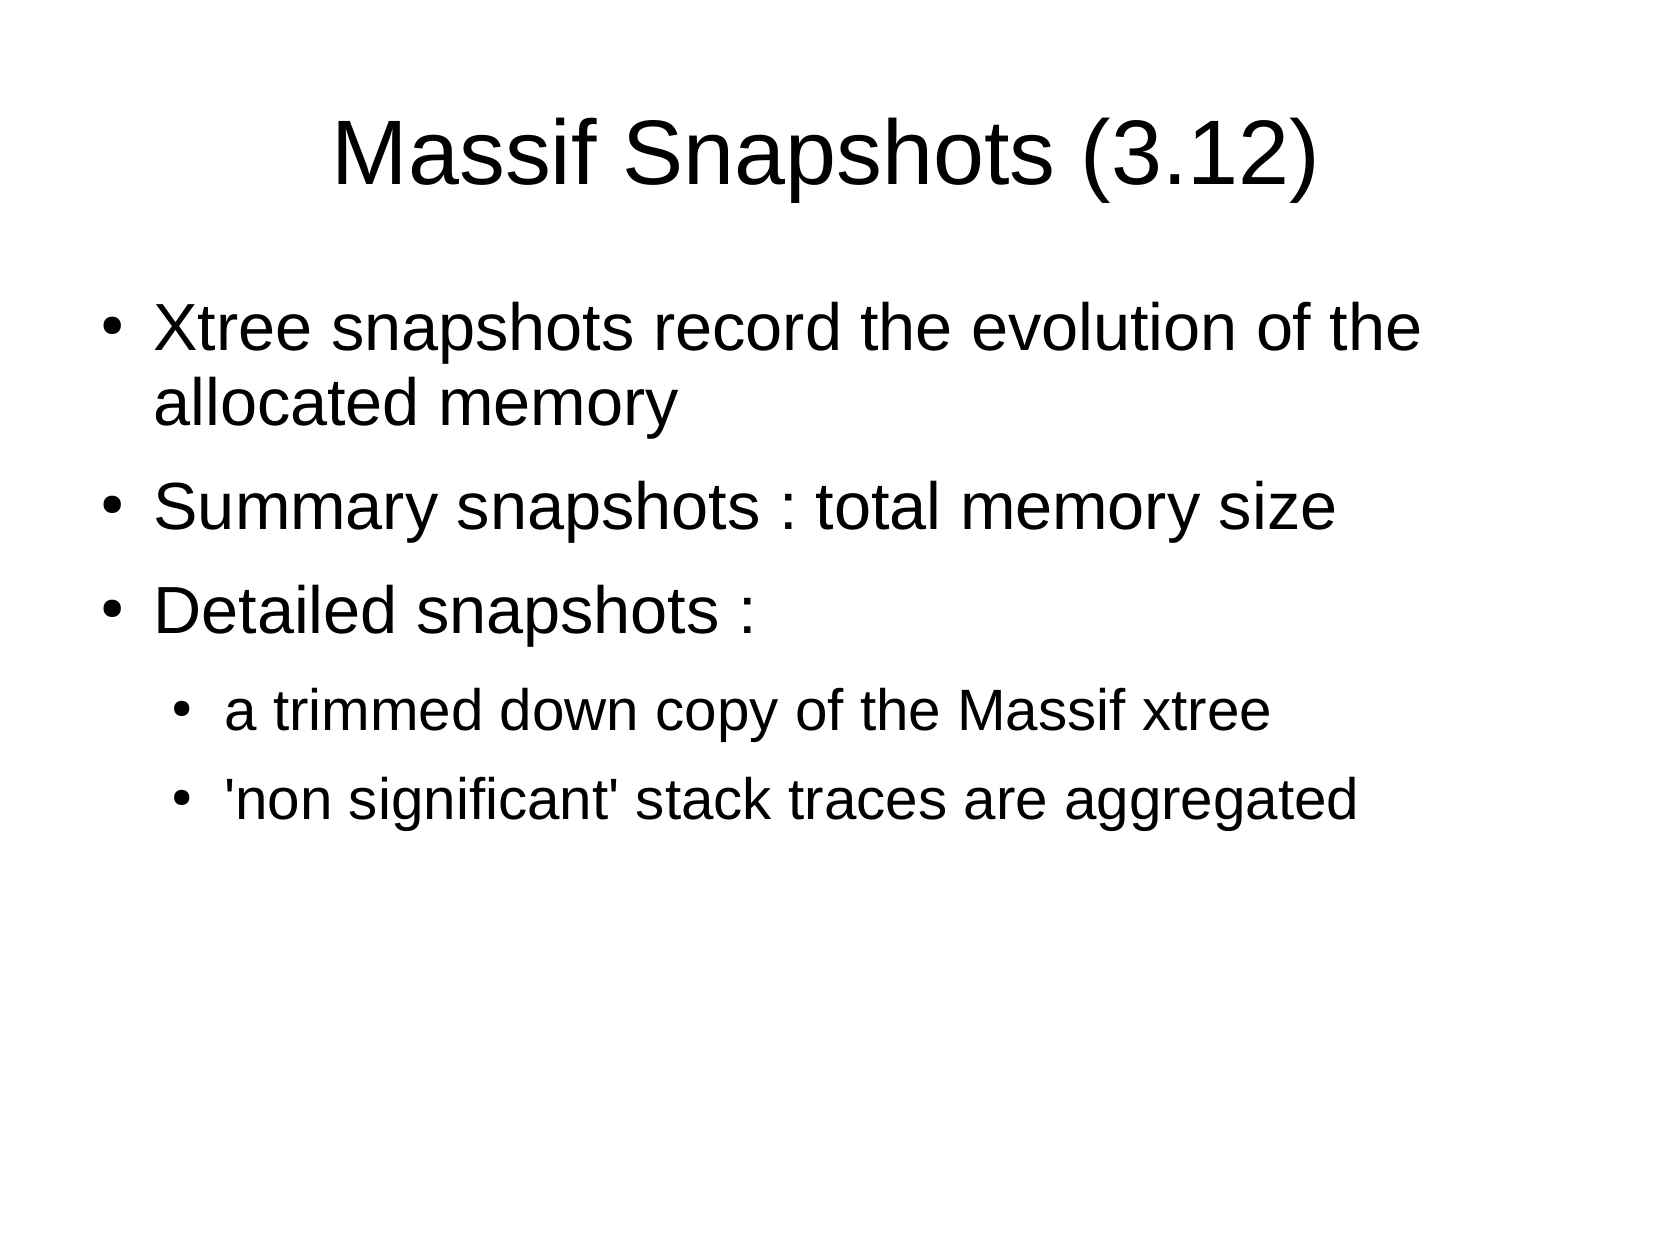

# Massif Snapshots (3.12)
Xtree snapshots record the evolution of the allocated memory
Summary snapshots : total memory size
Detailed snapshots :
a trimmed down copy of the Massif xtree
'non significant' stack traces are aggregated